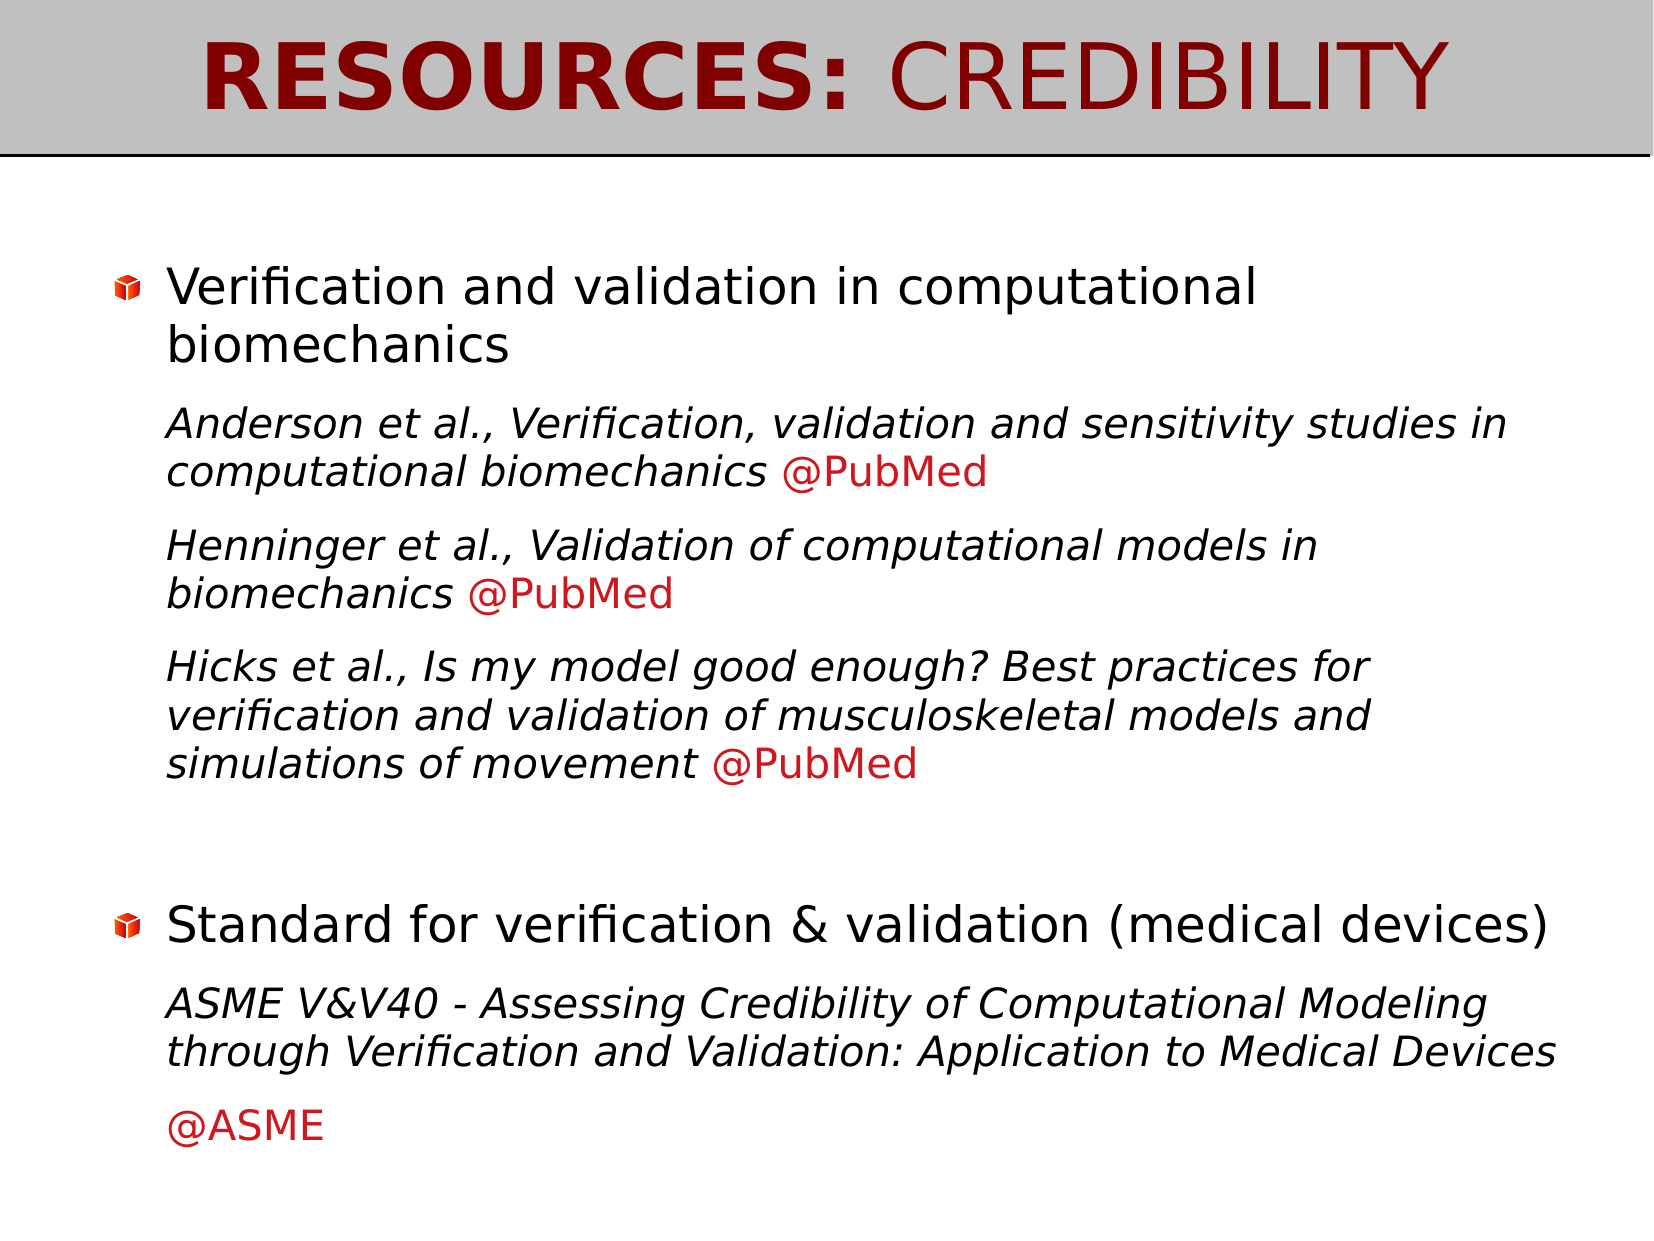

RESOURCES: CREDIBILITY
Verification and validation in computational biomechanics
Anderson et al., Verification, validation and sensitivity studies in computational biomechanics @PubMed
Henninger et al., Validation of computational models in biomechanics @PubMed
Hicks et al., Is my model good enough? Best practices for verification and validation of musculoskeletal models and simulations of movement @PubMed
Standard for verification & validation (medical devices)
ASME V&V40 - Assessing Credibility of Computational Modeling through Verification and Validation: Application to Medical Devices
@ASME